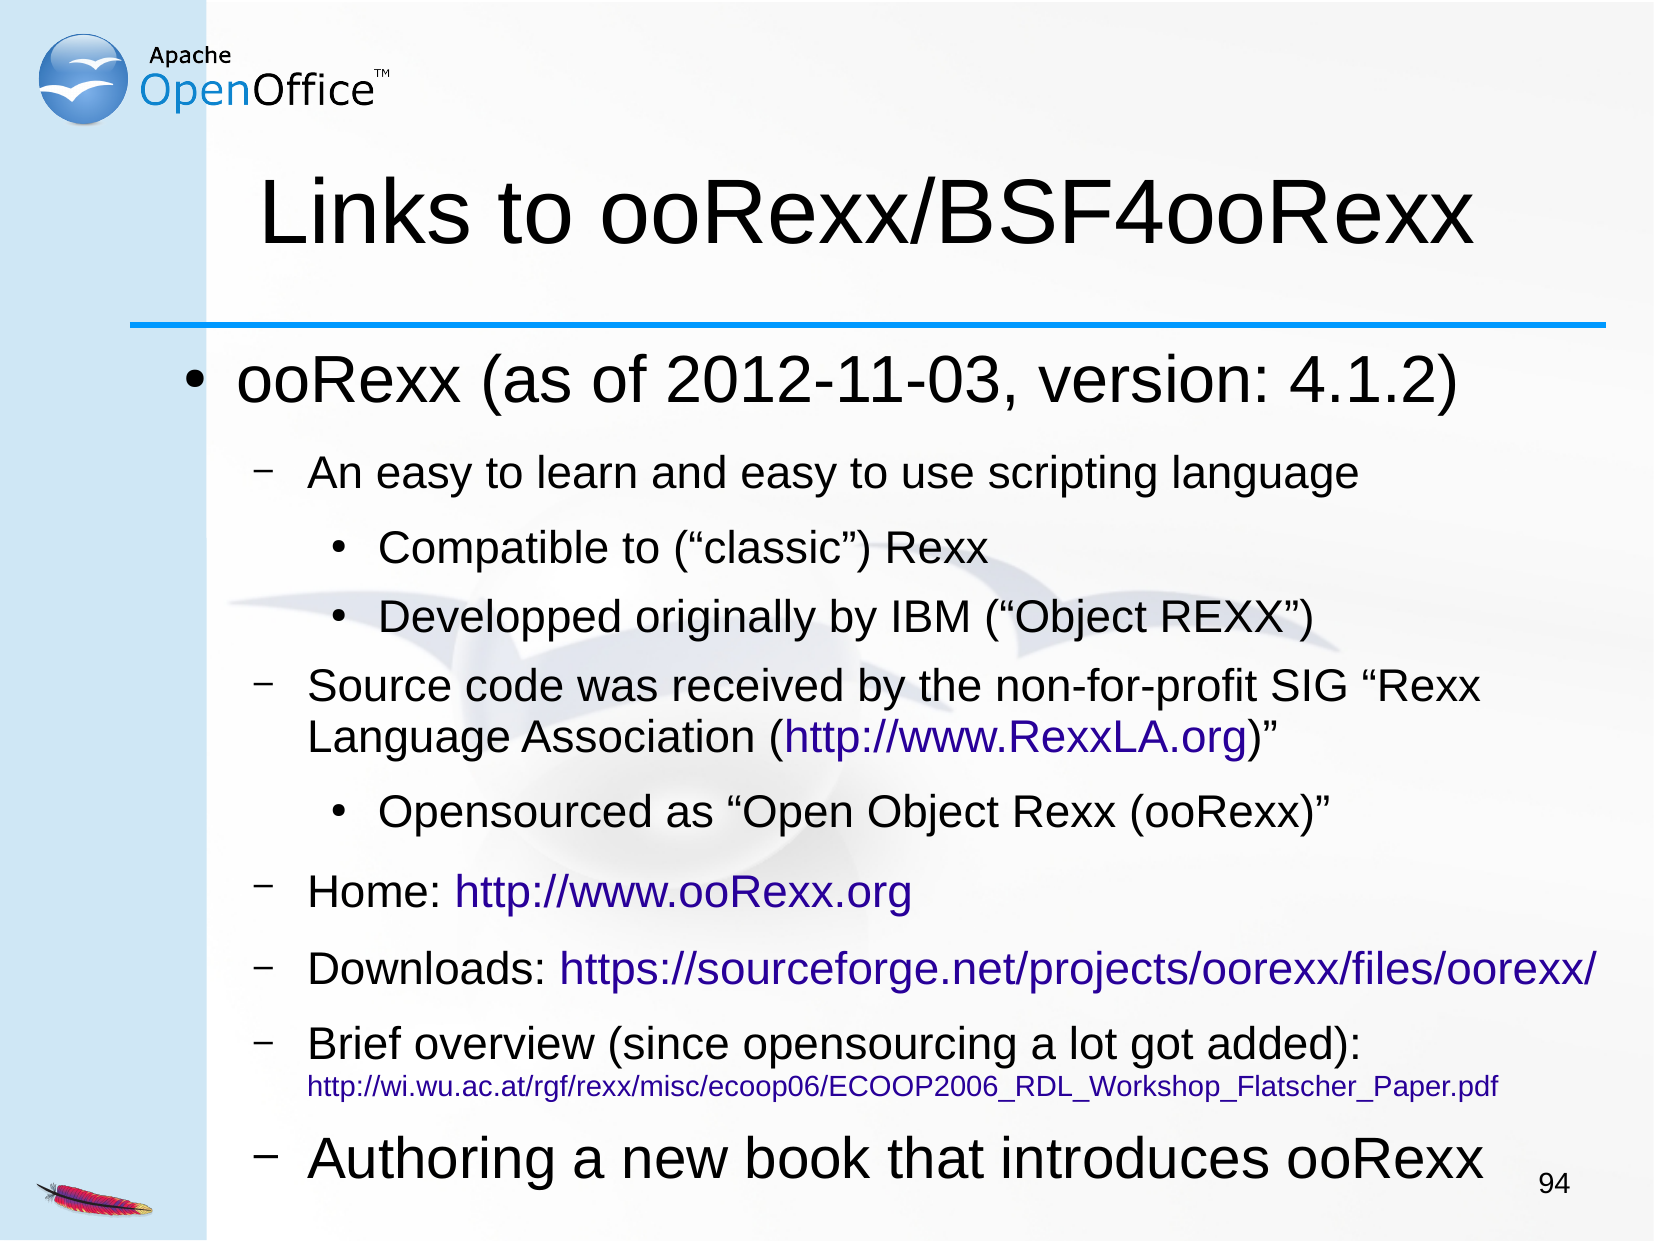

# Links to ooRexx/BSF4ooRexx
ooRexx (as of 2012-11-03, version: 4.1.2)
An easy to learn and easy to use scripting language
Compatible to (“classic”) Rexx
Developped originally by IBM (“Object REXX”)
Source code was received by the non-for-profit SIG “Rexx Language Association (http://www.RexxLA.org)”
Opensourced as “Open Object Rexx (ooRexx)”
Home: http://www.ooRexx.org
Downloads: https://sourceforge.net/projects/oorexx/files/oorexx/
Brief overview (since opensourcing a lot got added): http://wi.wu.ac.at/rgf/rexx/misc/ecoop06/ECOOP2006_RDL_Workshop_Flatscher_Paper.pdf
Authoring a new book that introduces ooRexx
94